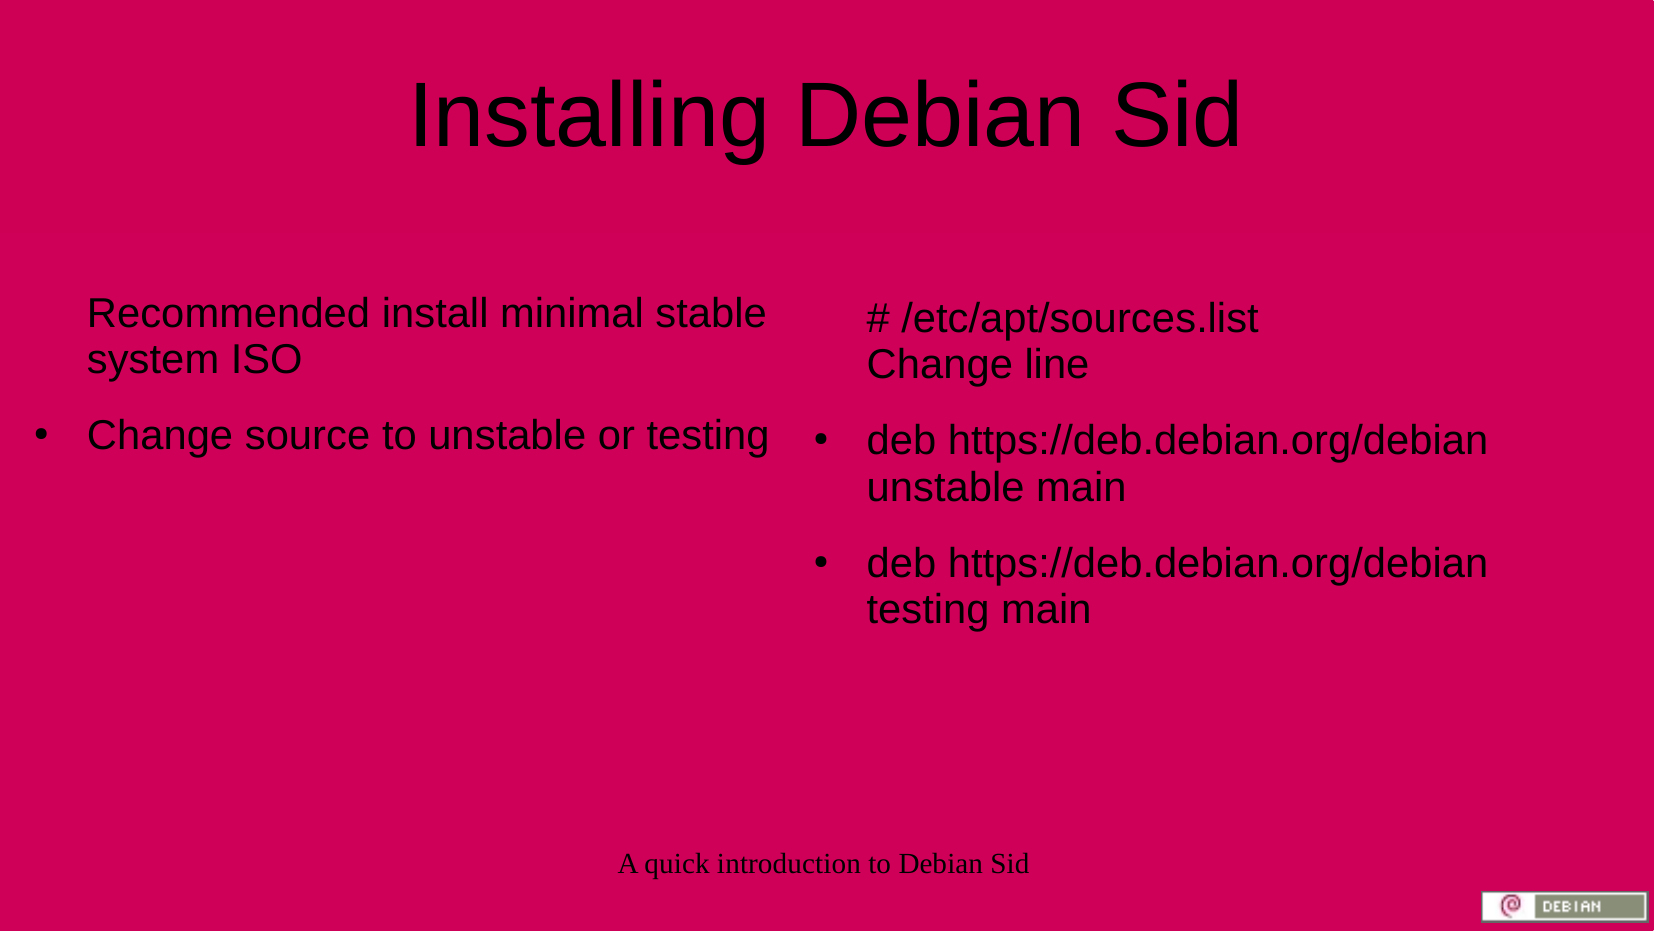

# Installing Debian Sid
Recommended install minimal stable system ISO
Change source to unstable or testing
# /etc/apt/sources.list Change line
deb https://deb.debian.org/debian unstable main
deb https://deb.debian.org/debian testing main
A quick introduction to Debian Sid